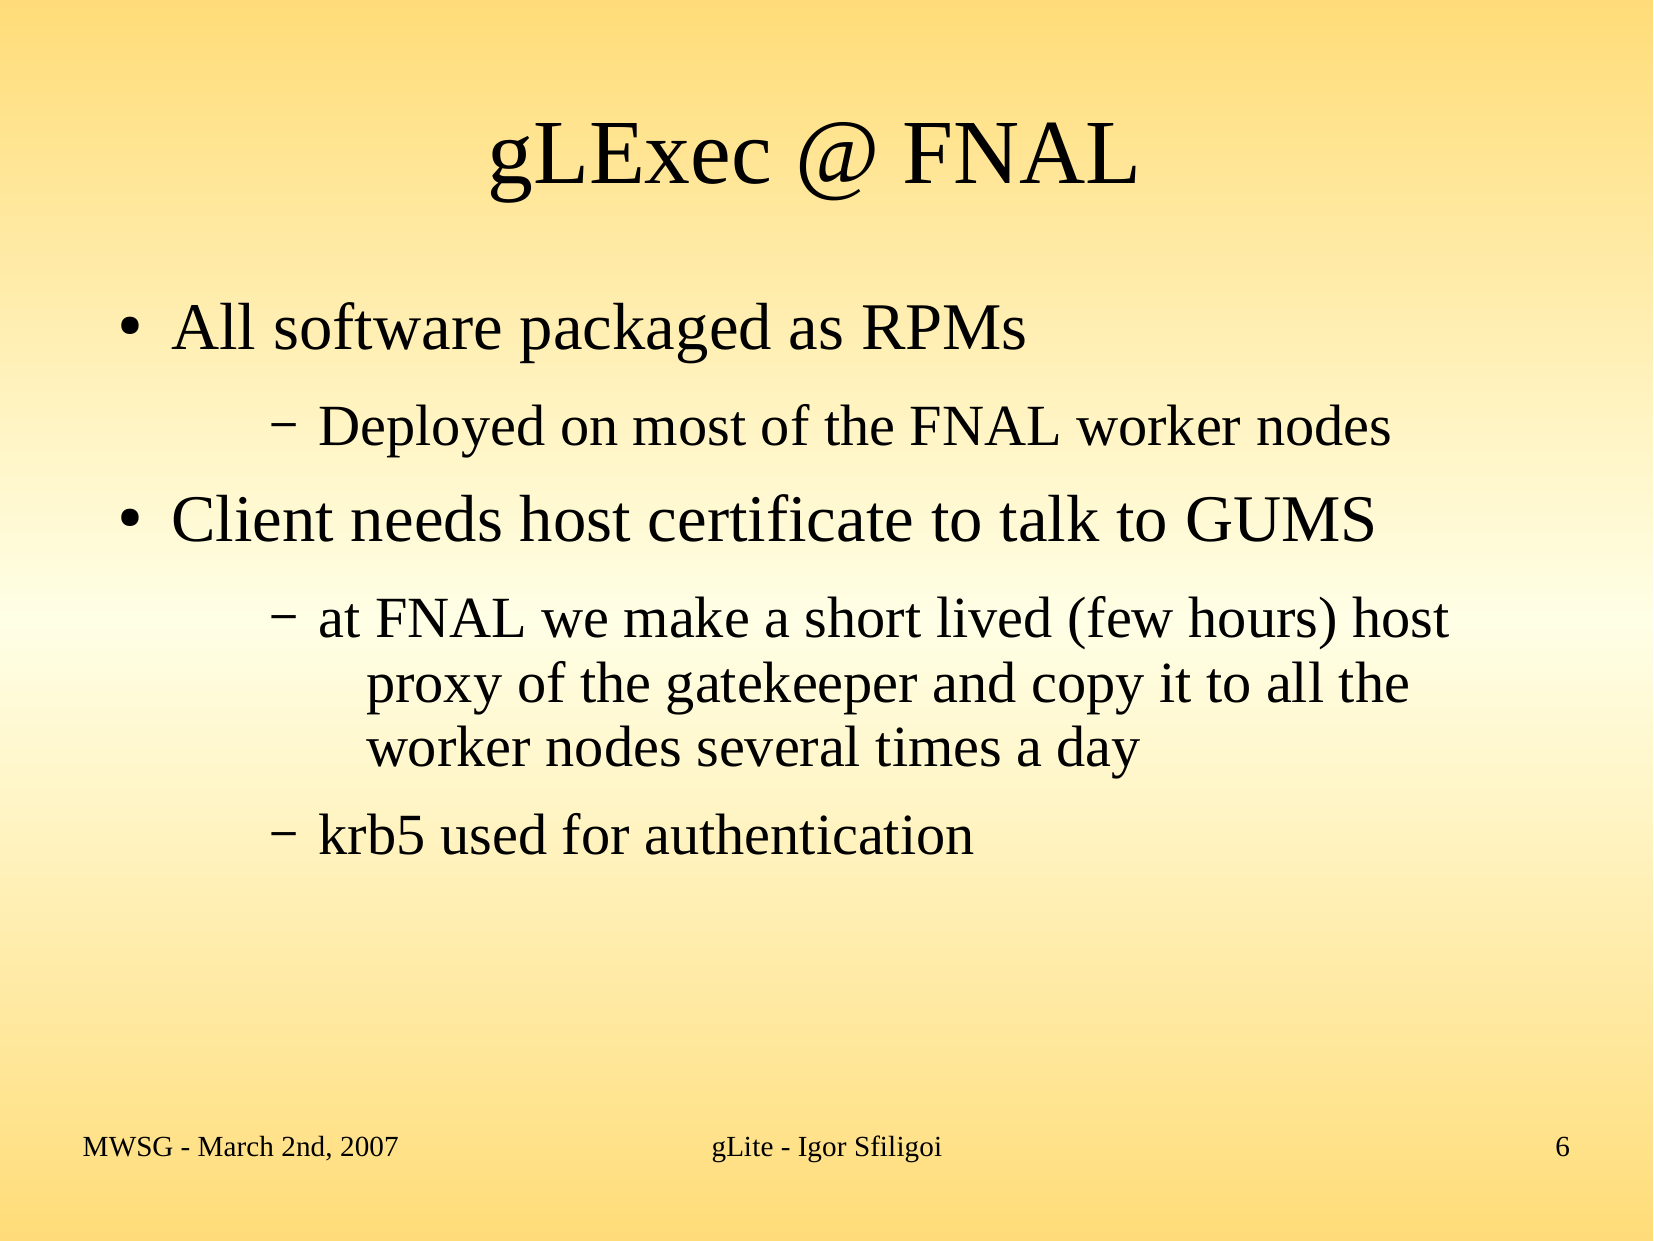

# gLExec @ FNAL
All software packaged as RPMs
Deployed on most of the FNAL worker nodes
Client needs host certificate to talk to GUMS
at FNAL we make a short lived (few hours) host proxy of the gatekeeper and copy it to all the worker nodes several times a day
krb5 used for authentication
MWSG - March 2nd, 2007
gLite - Igor Sfiligoi
6